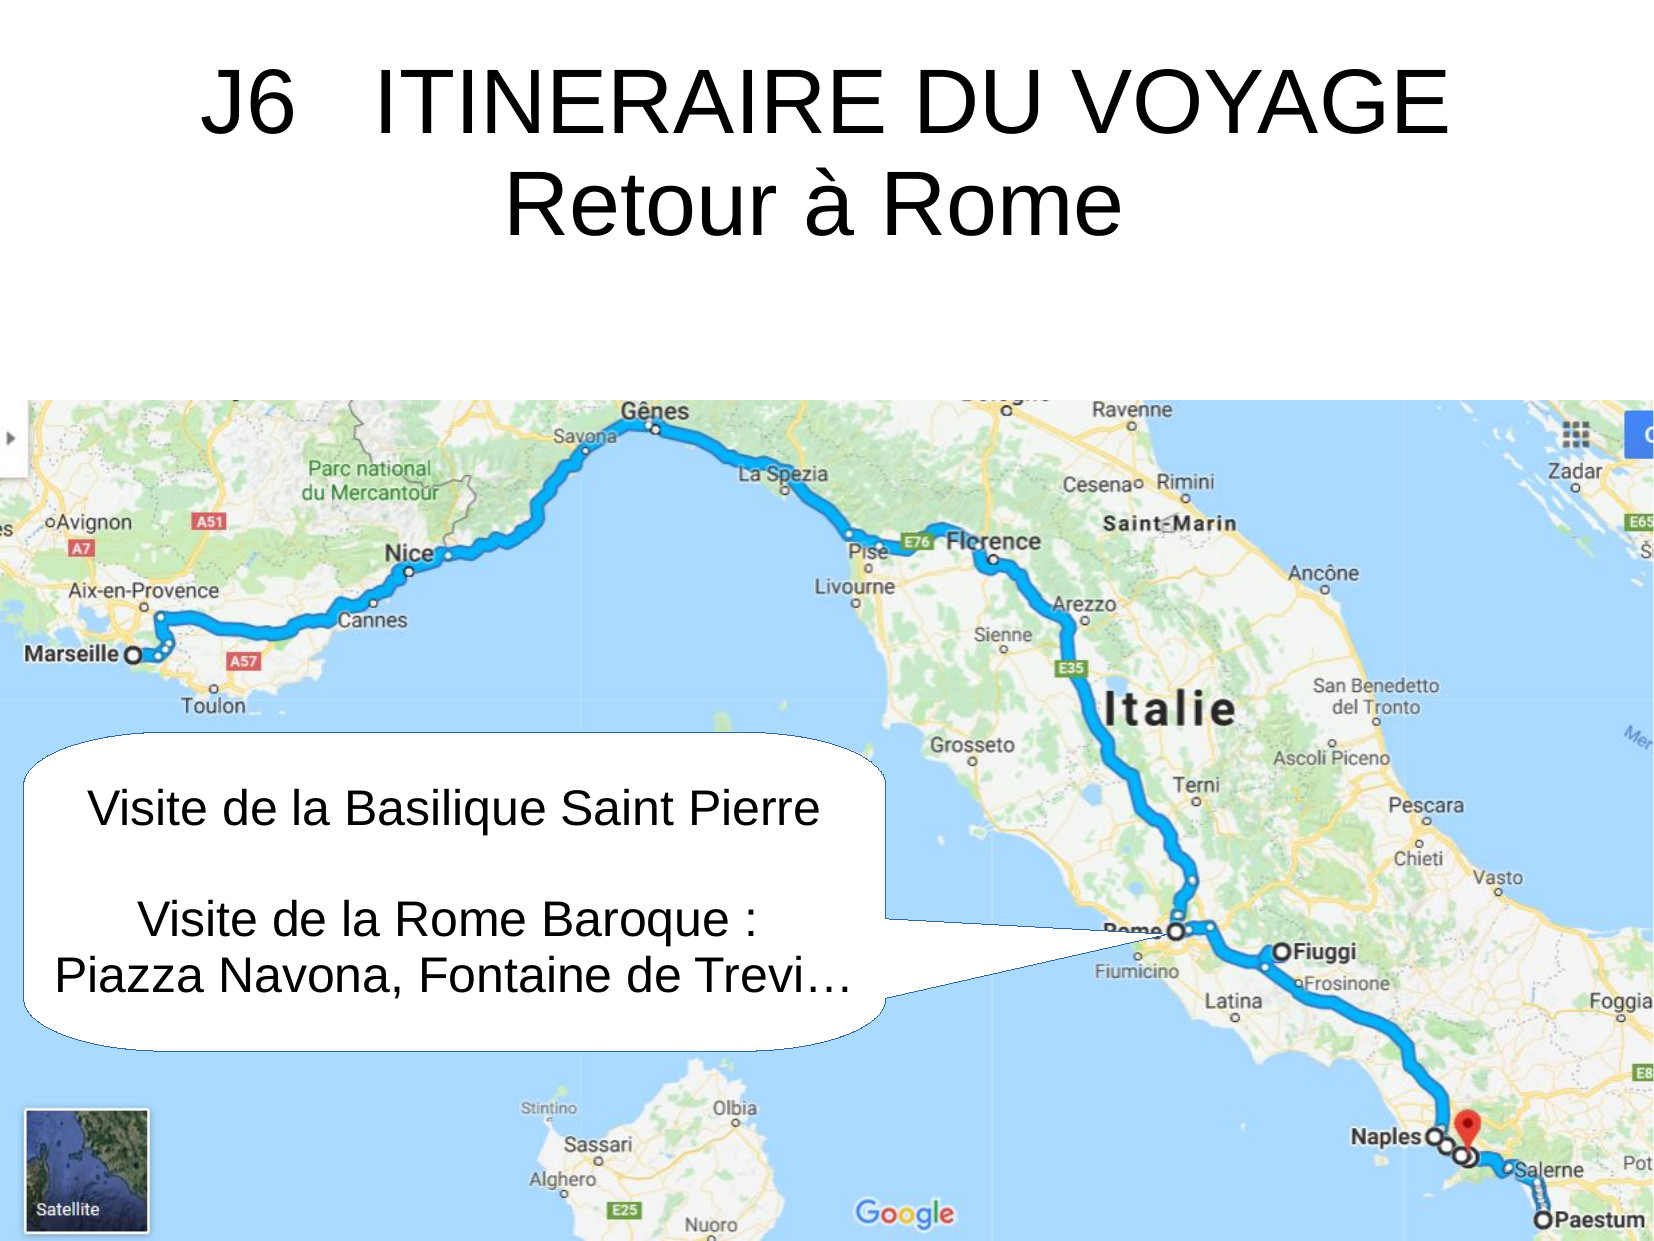

# J6 ITINERAIRE DU VOYAGE Retour à Rome
Visite de la Basilique Saint Pierre
Visite de la Rome Baroque :
Piazza Navona, Fontaine de Trevi…